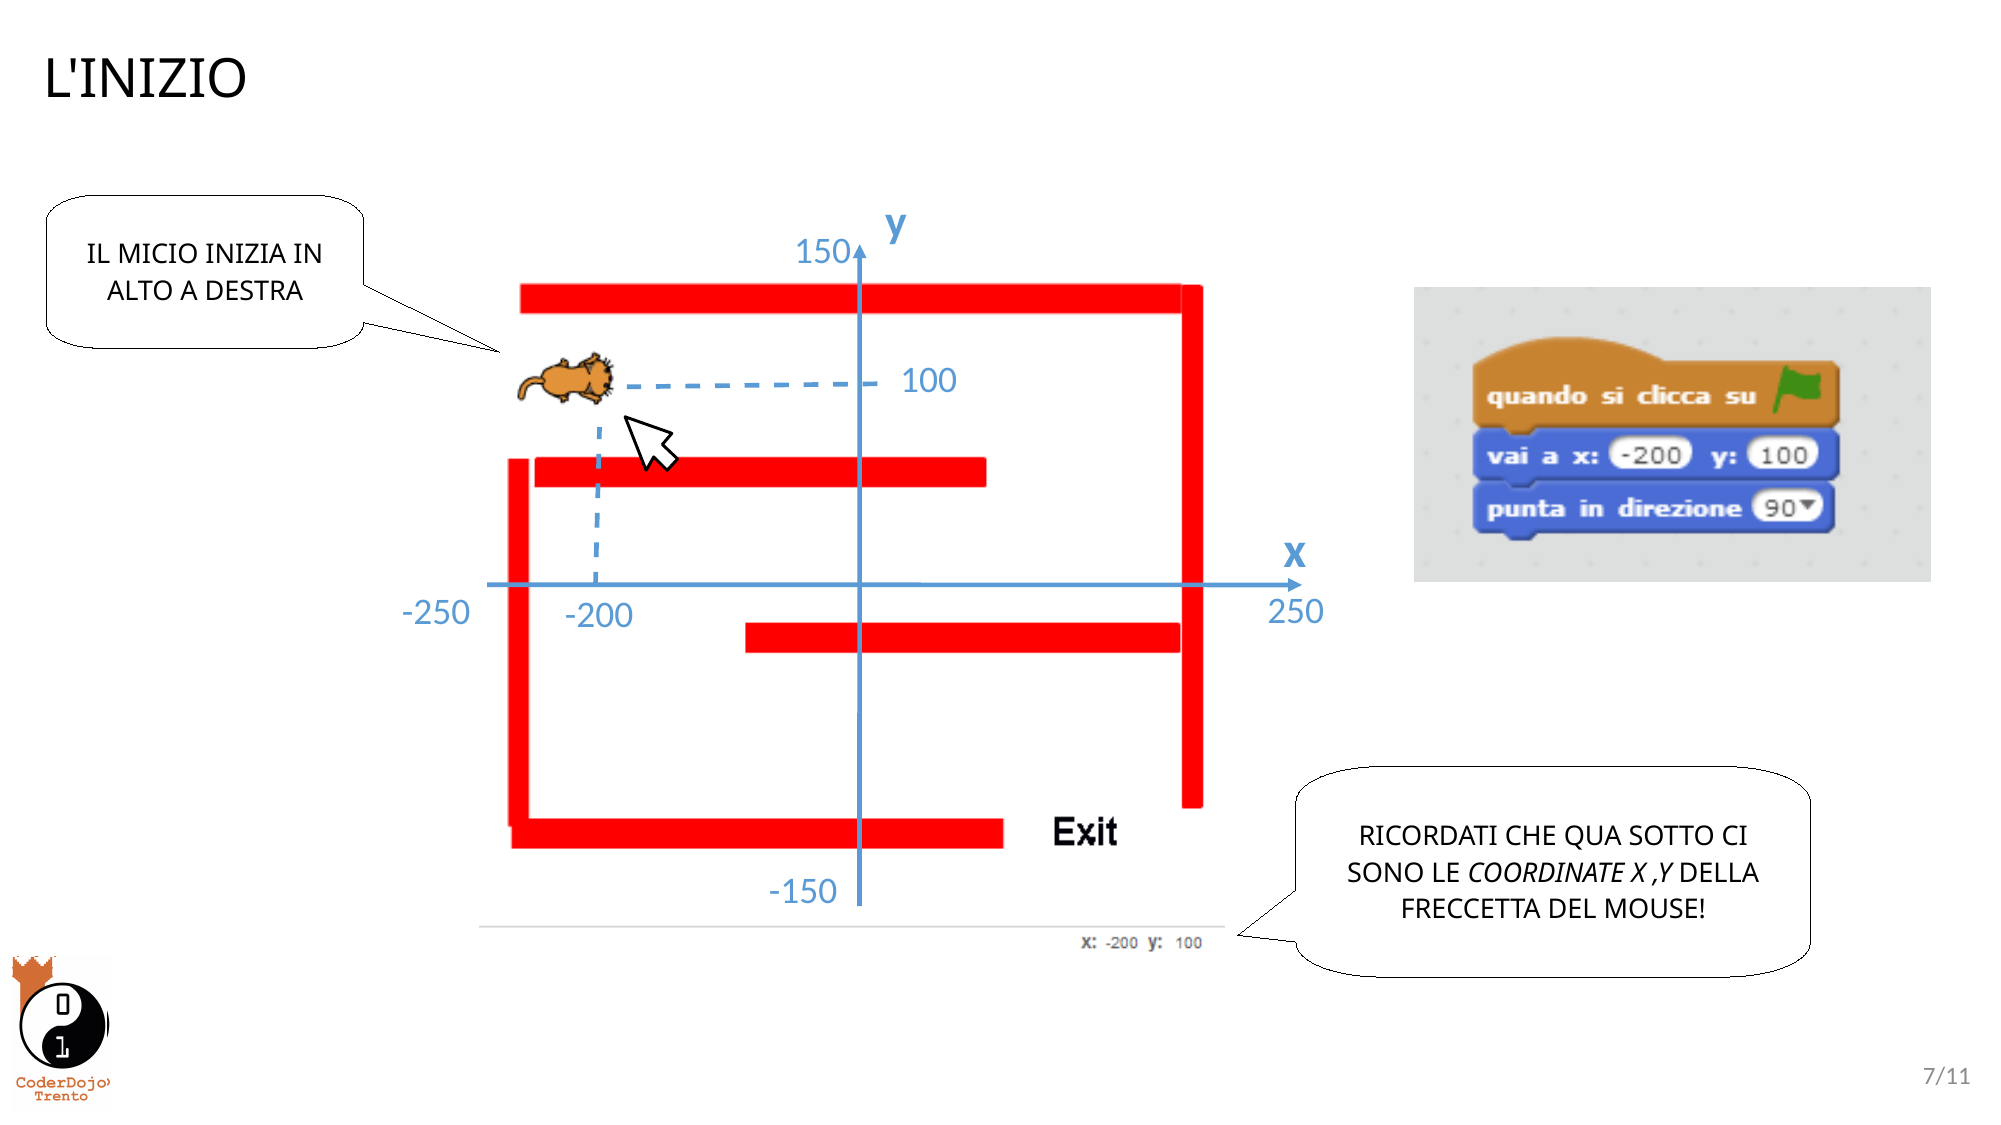

L'INIZIO
y
IL MICIO INIZIA IN ALTO A DESTRA
150
100
x
250
-250
-200
RICORDATI CHE QUA SOTTO CI SONO LE COORDINATE X ,Y DELLA FRECCETTA DEL MOUSE!
-150
7